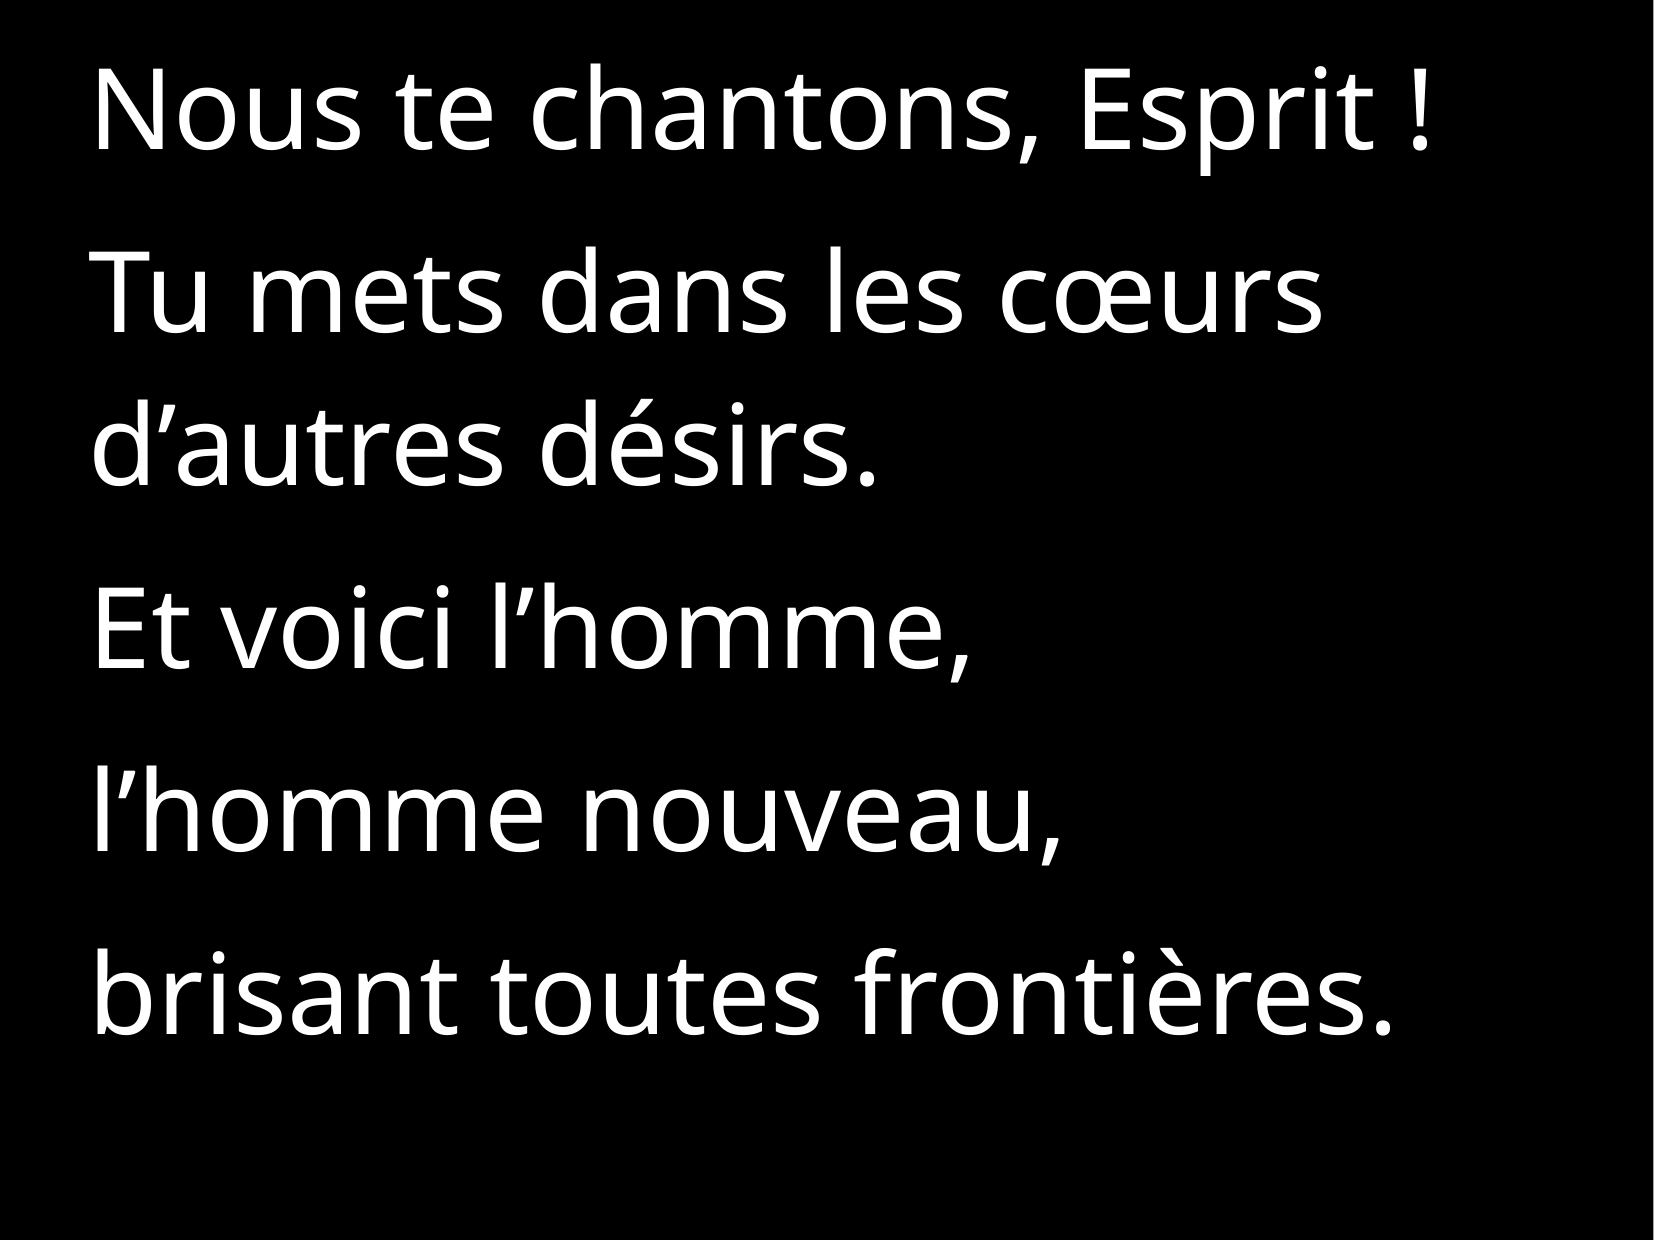

# Nous te chantons, Esprit !
Tu mets dans les cœurs d’autres désirs.
Et voici l’homme,
l’homme nouveau,
brisant toutes frontières.